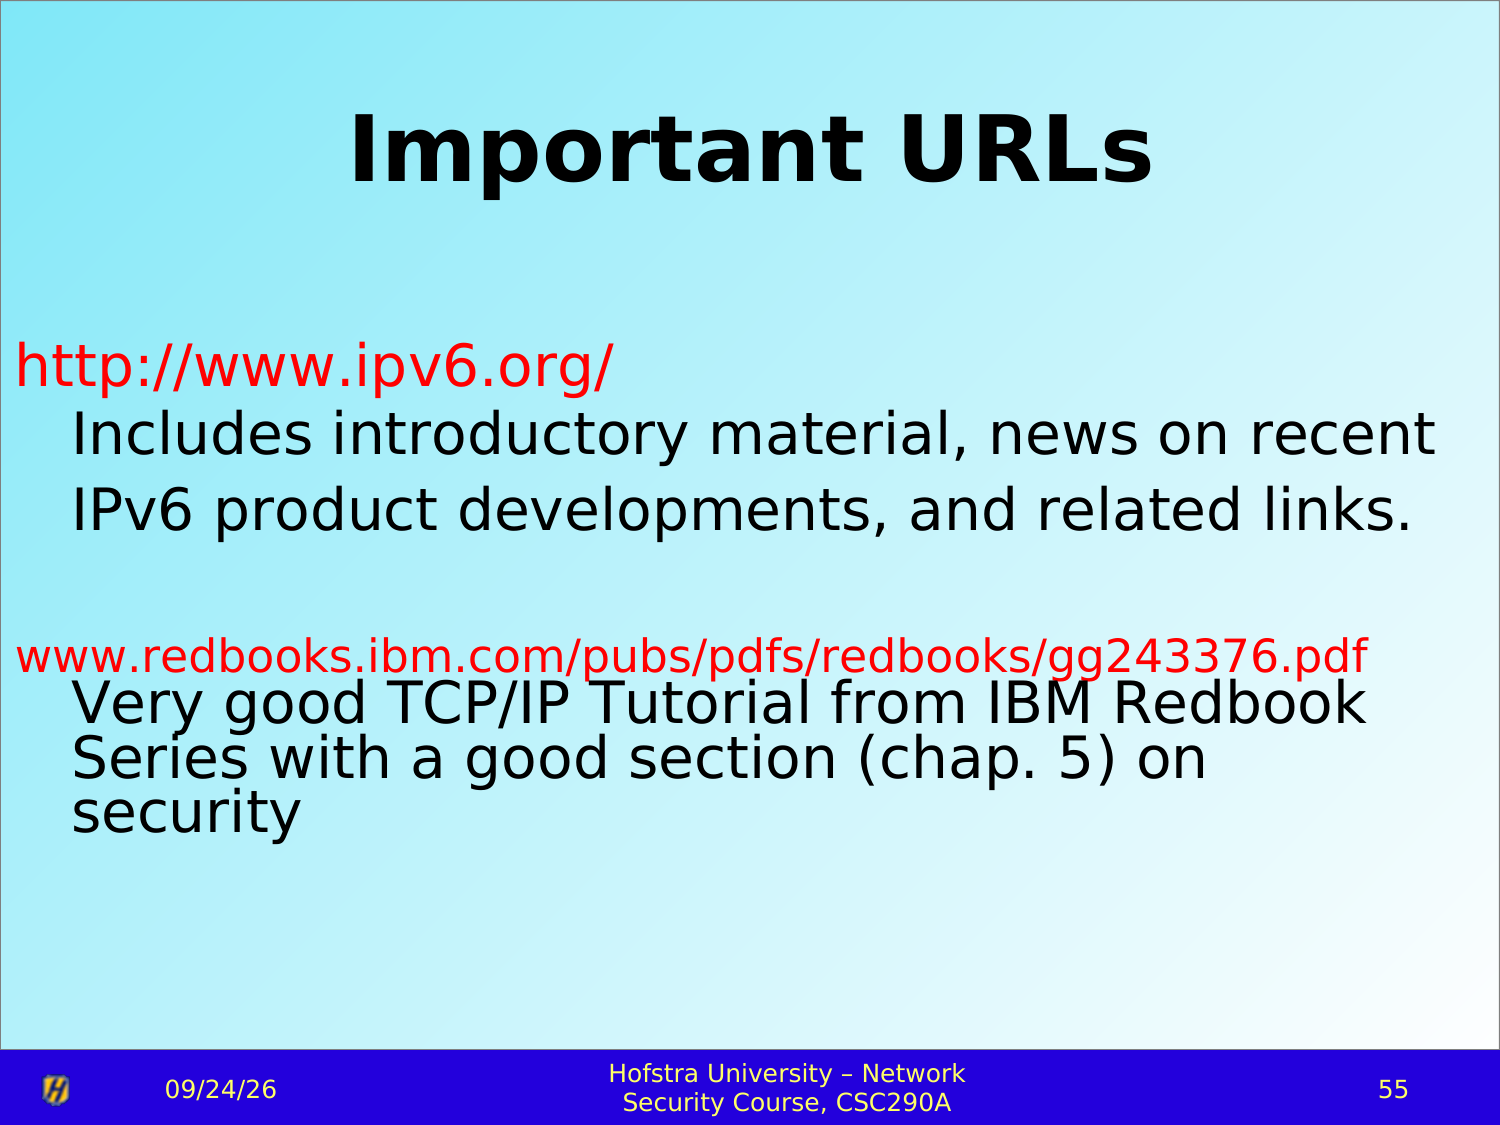

# Important URLs
http://www.ipv6.org/
Includes introductory material, news on recent IPv6 product developments, and related links.
www.redbooks.ibm.com/pubs/pdfs/redbooks/gg243376.pdf Very good TCP/IP Tutorial from IBM Redbook Series with a good section (chap. 5) on security
55